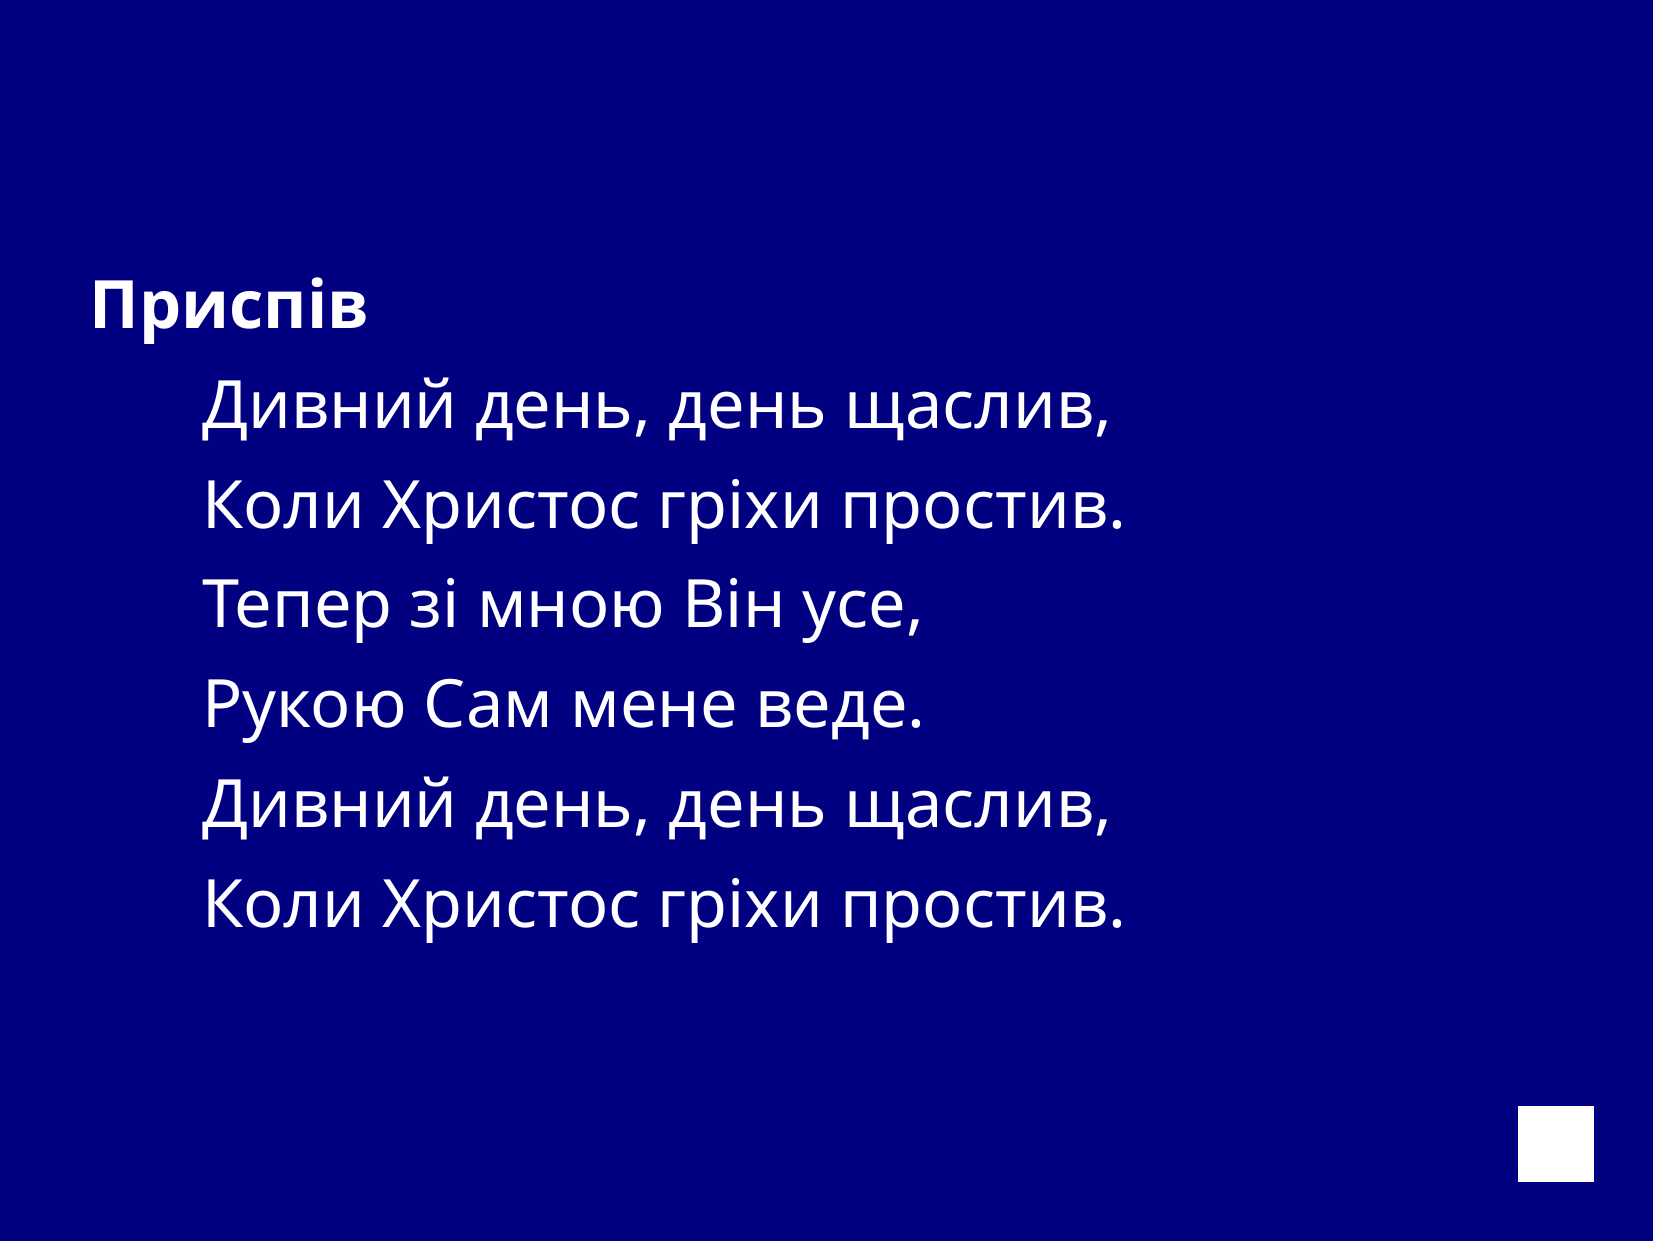

Приспів
	Дивний день, день щаслив,
	Коли Христос гріхи простив.
	Тепер зі мною Він усе,
	Рукою Сам мене веде.
	Дивний день, день щаслив,
	Коли Христос гріхи простив.